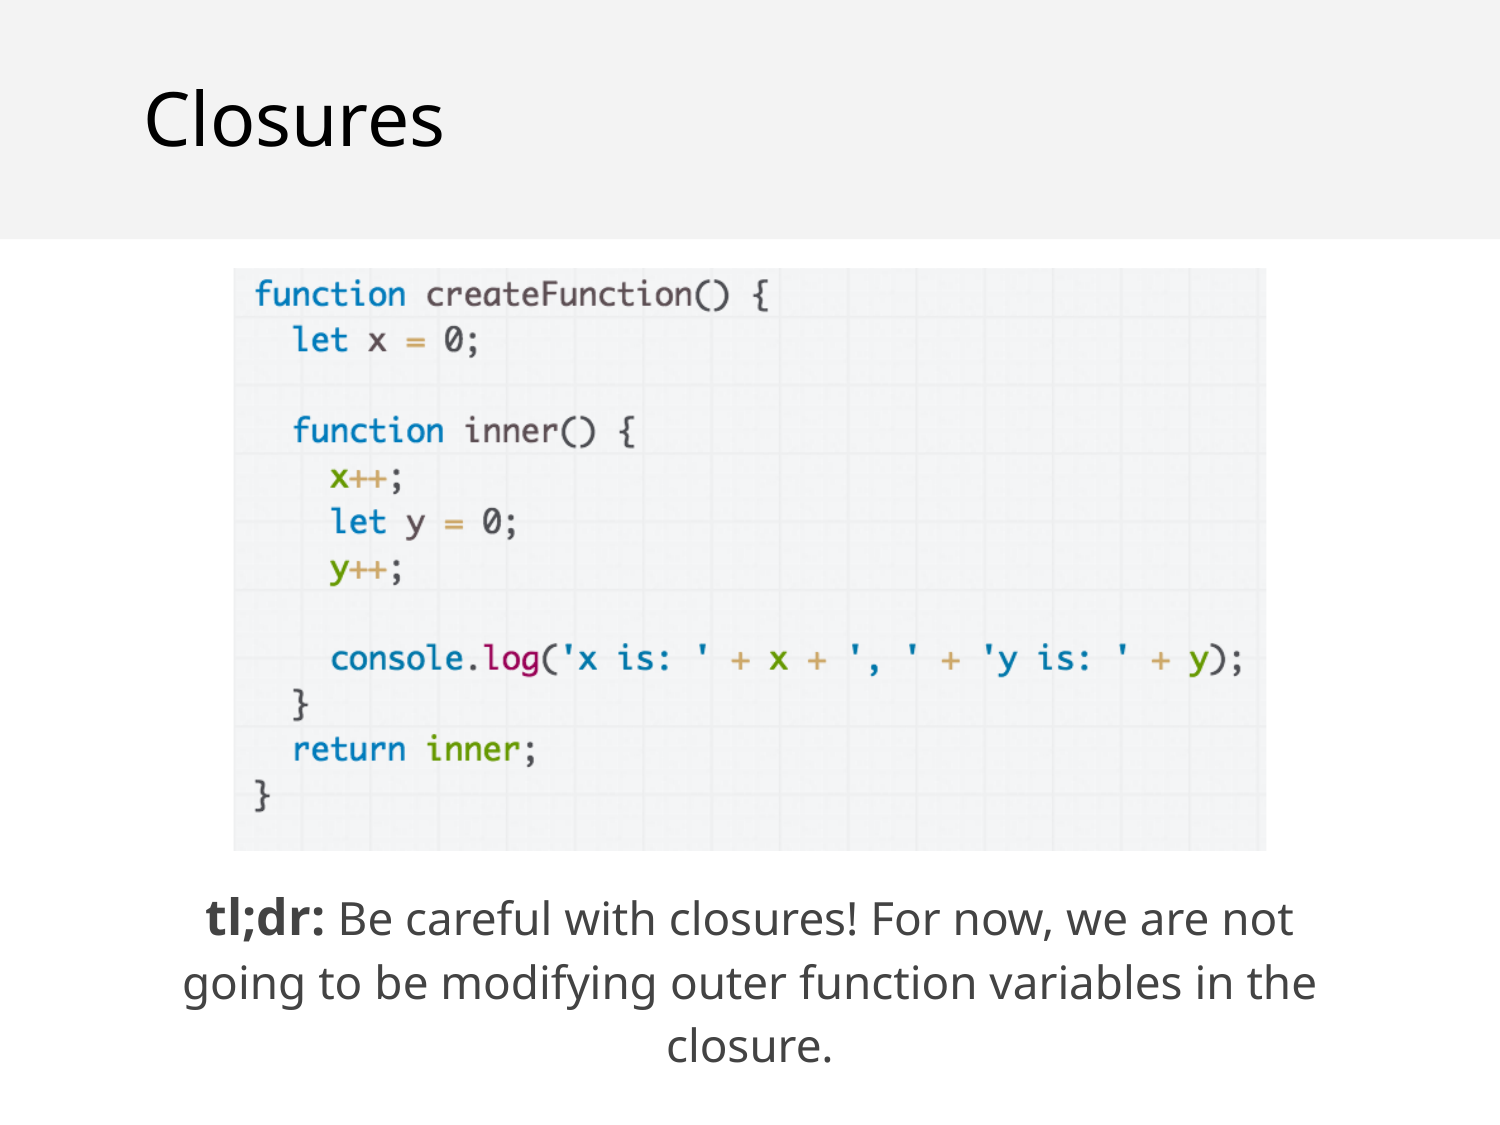

# Closures
tl;dr: Be careful with closures! For now, we are not going to be modifying outer function variables in the closure.